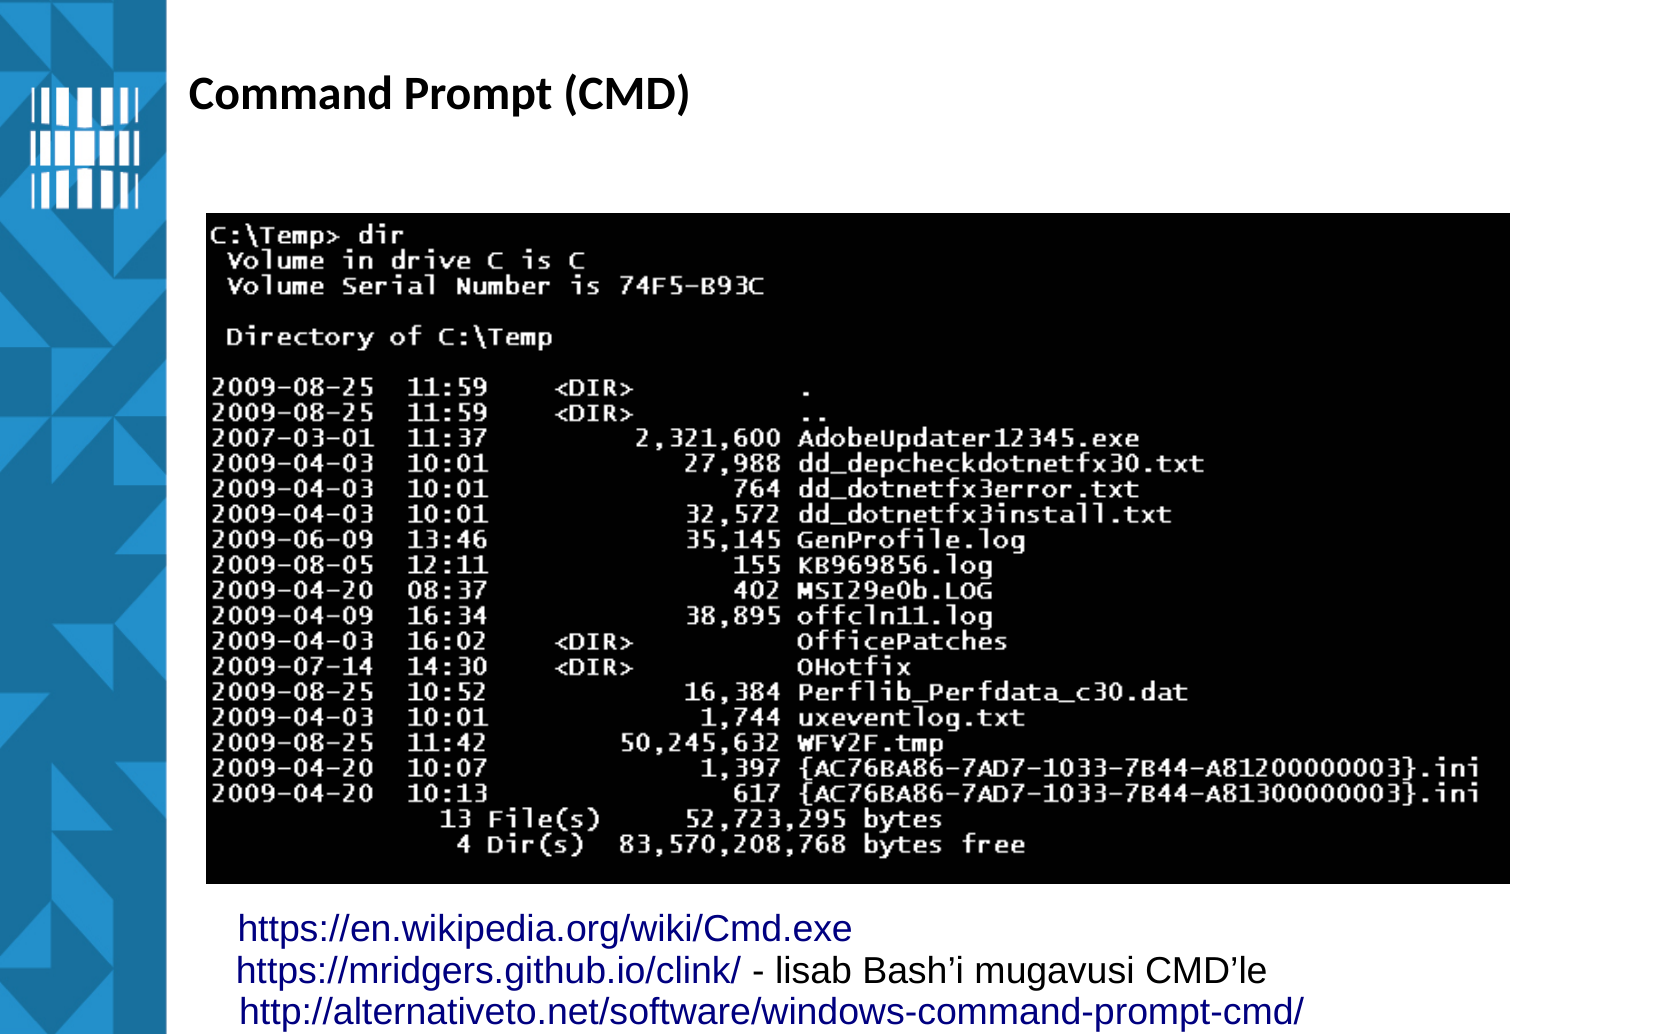

# Command Prompt (CMD)
https://en.wikipedia.org/wiki/Cmd.exe
https://mridgers.github.io/clink/ - lisab Bash’i mugavusi CMD’le
http://alternativeto.net/software/windows-command-prompt-cmd/